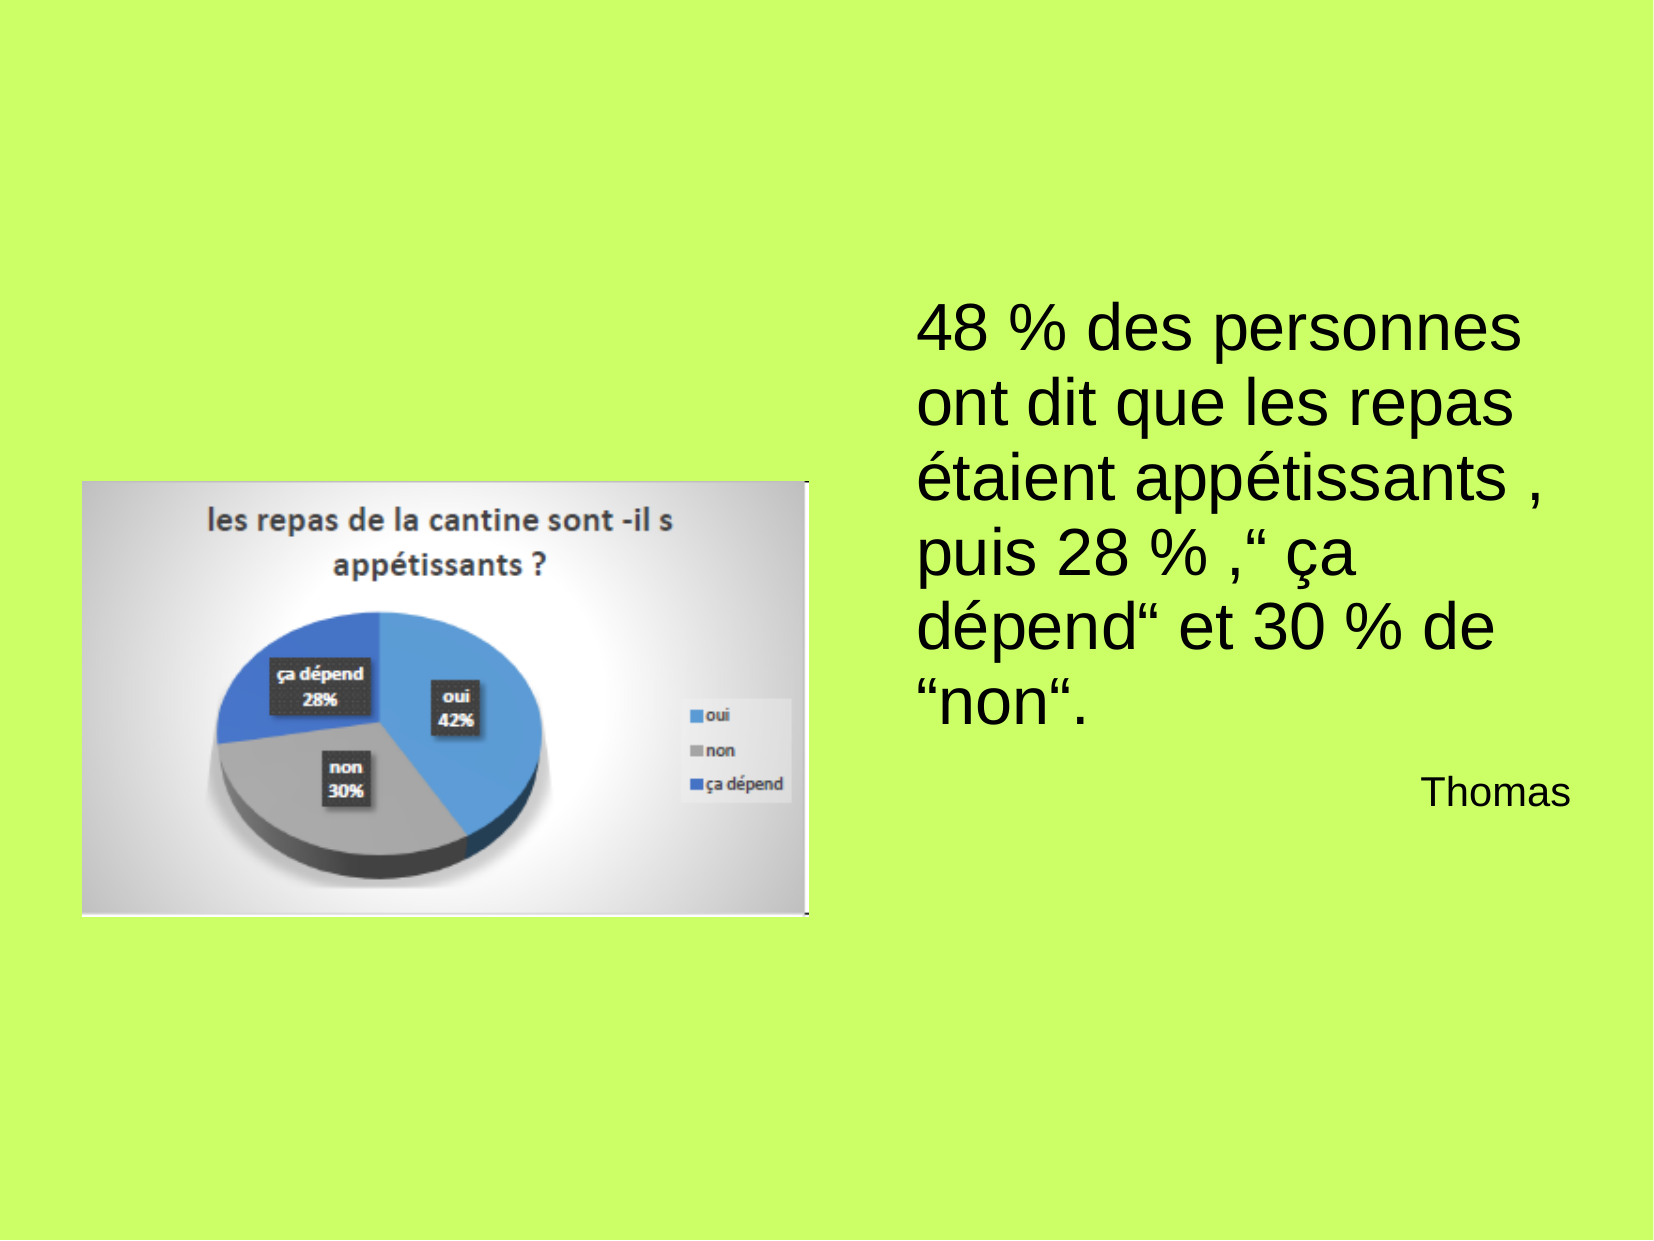

#
48 % des personnes ont dit que les repas étaient appétissants , puis 28 % ,“ ça dépend“ et 30 % de “non“.
Thomas